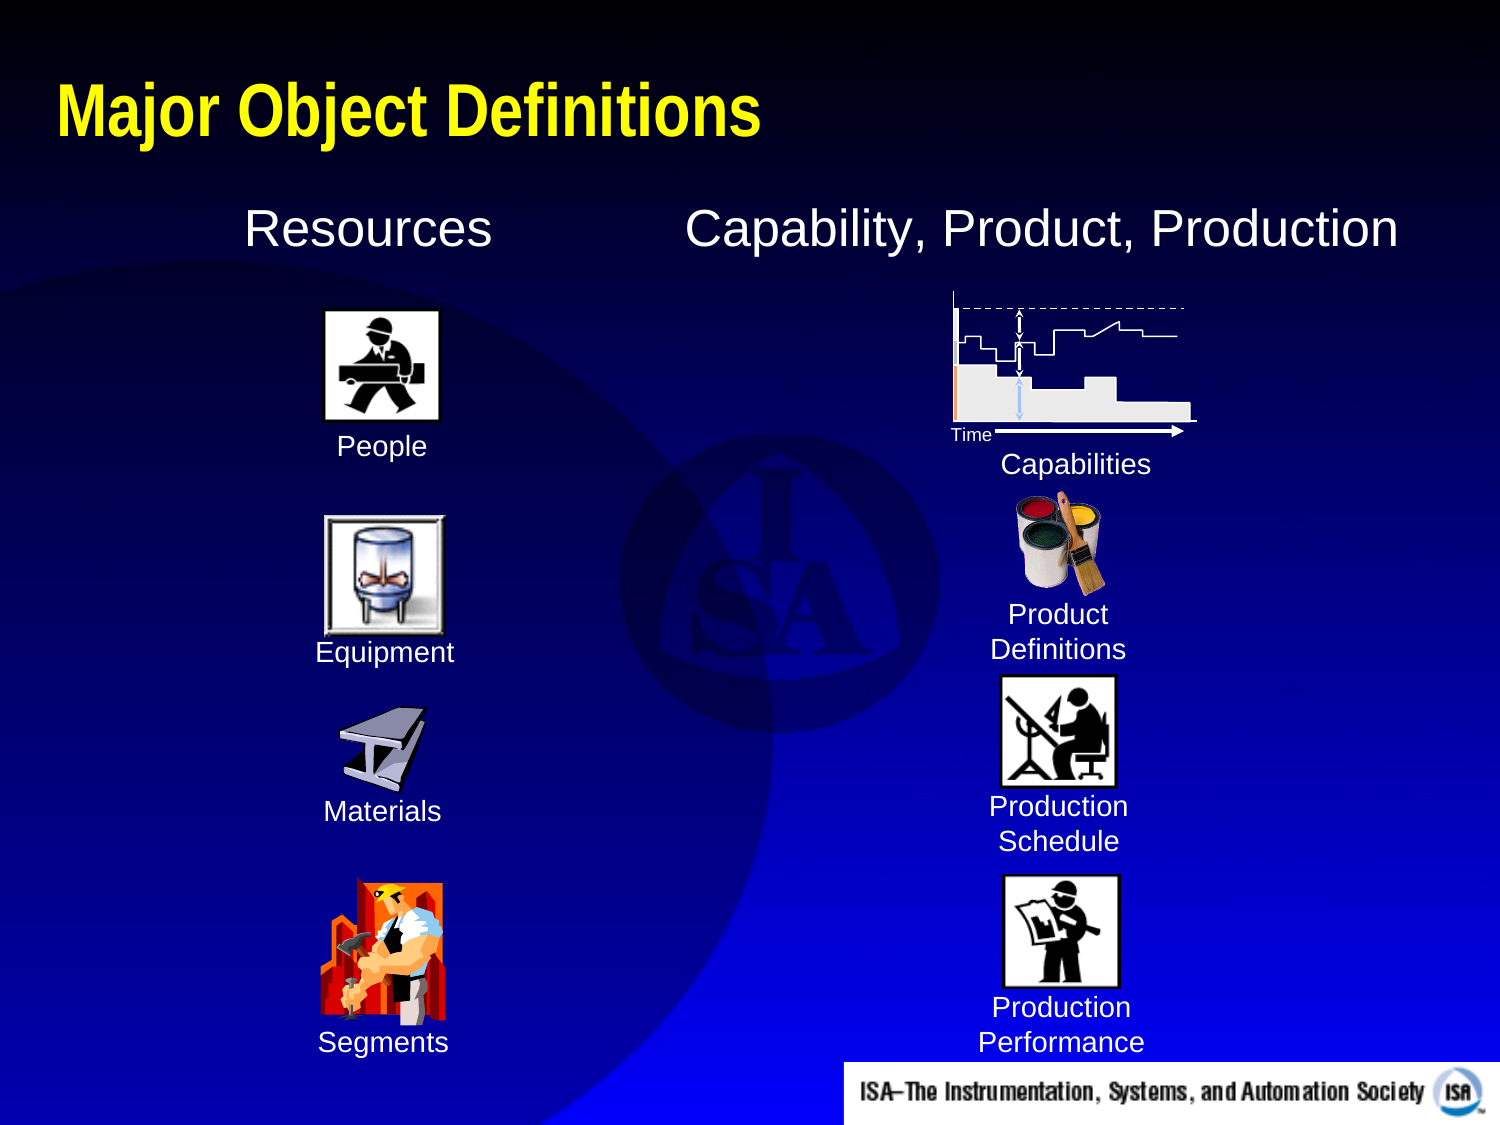

# Major Object Definitions
Resources
Capability, Product, Production
Product
Time
Capabilities
People
Product
Definitions
Equipment
Production
Schedule
Materials
Production
Performance
Segments